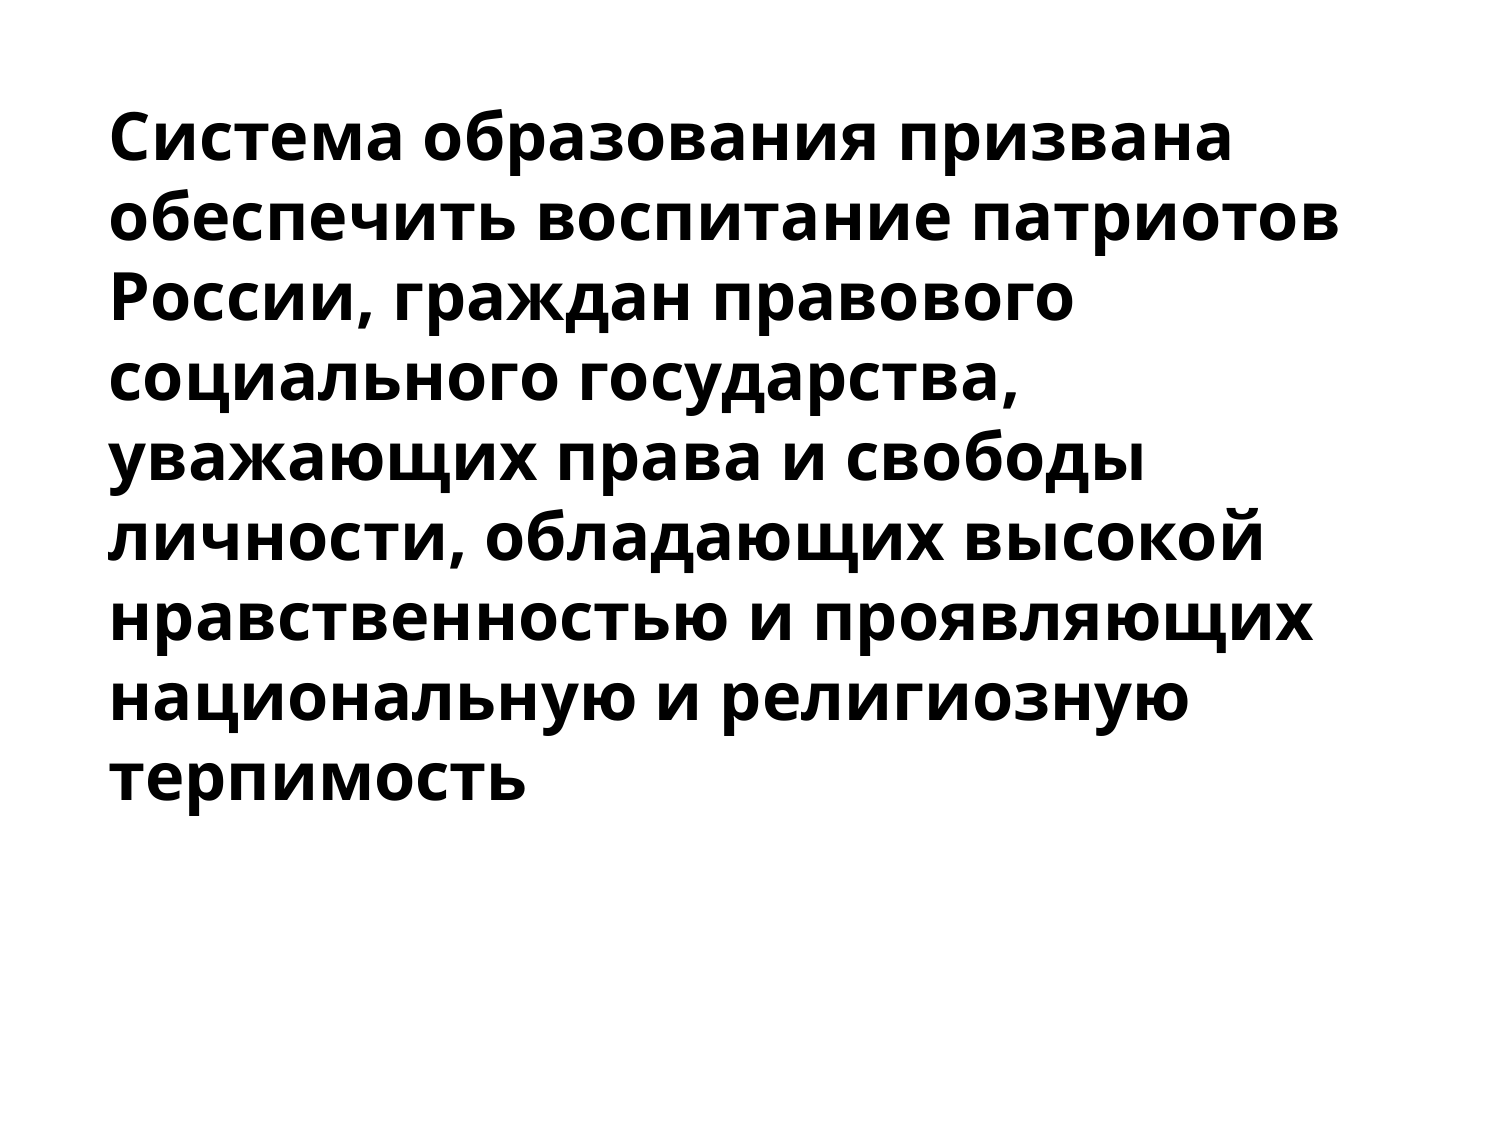

Система образования призвана обеспечить воспитание патриотов России, граждан правового социального государства, уважающих права и свободы личности, обладающих высокой нравственностью и проявляющих национальную и религиозную терпимость